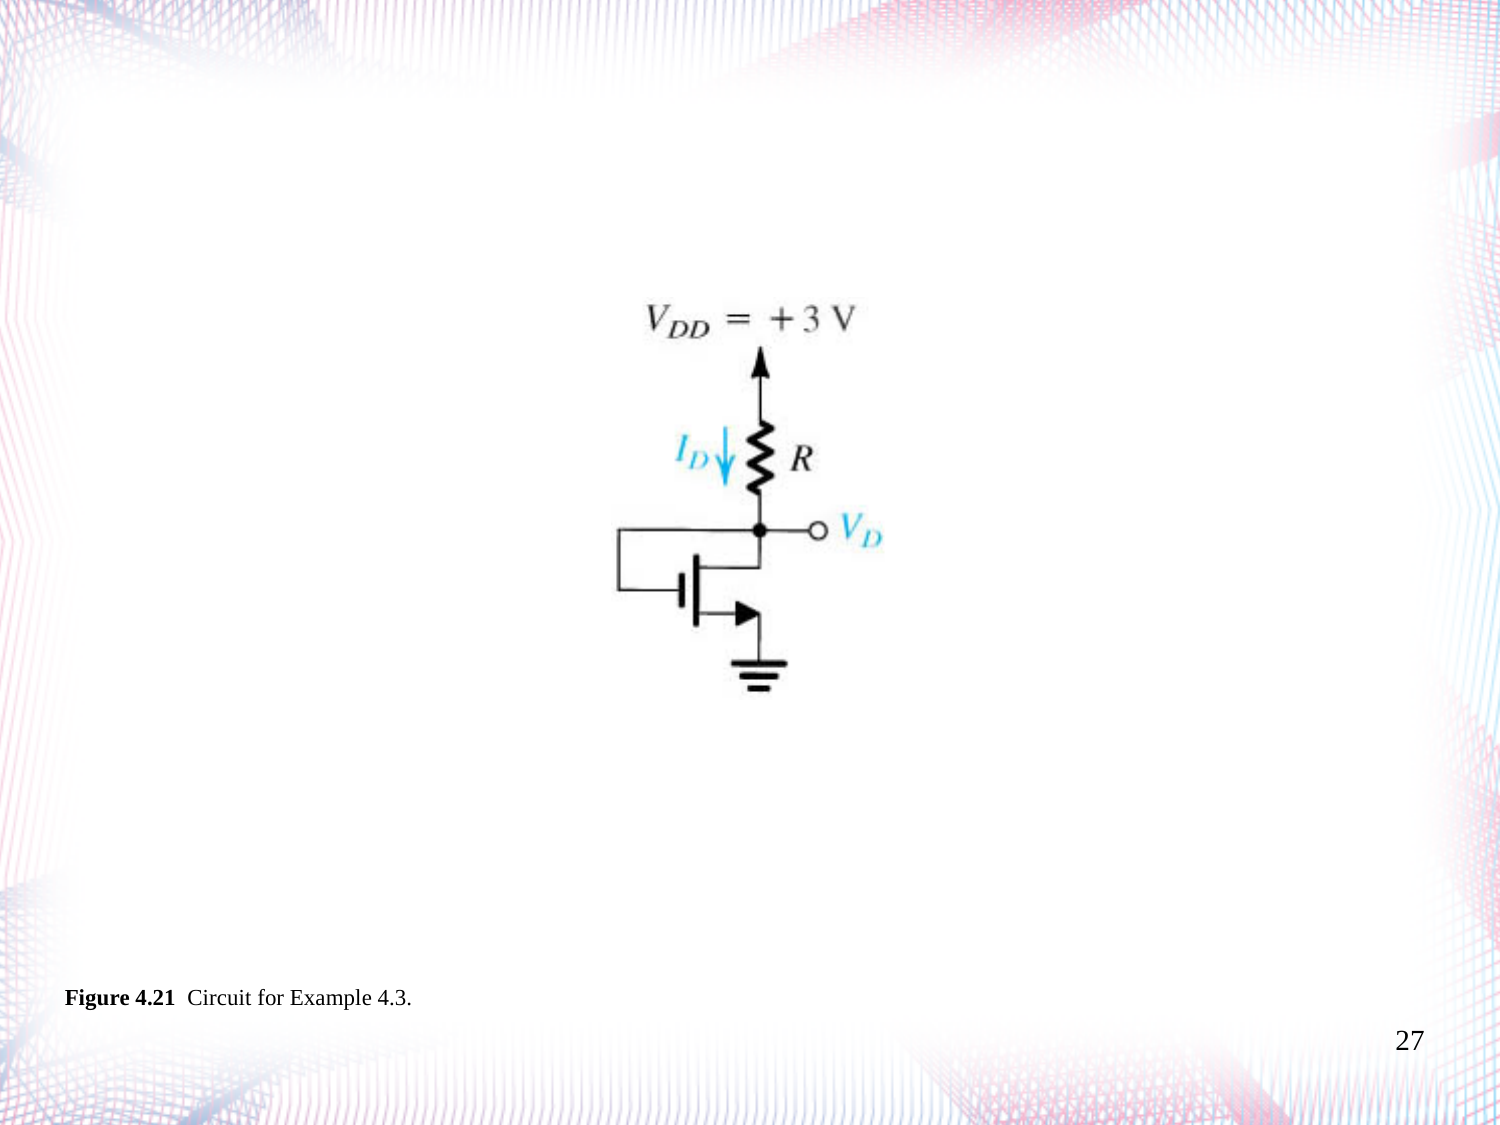

Figure 4.21 Circuit for Example 4.3.
27